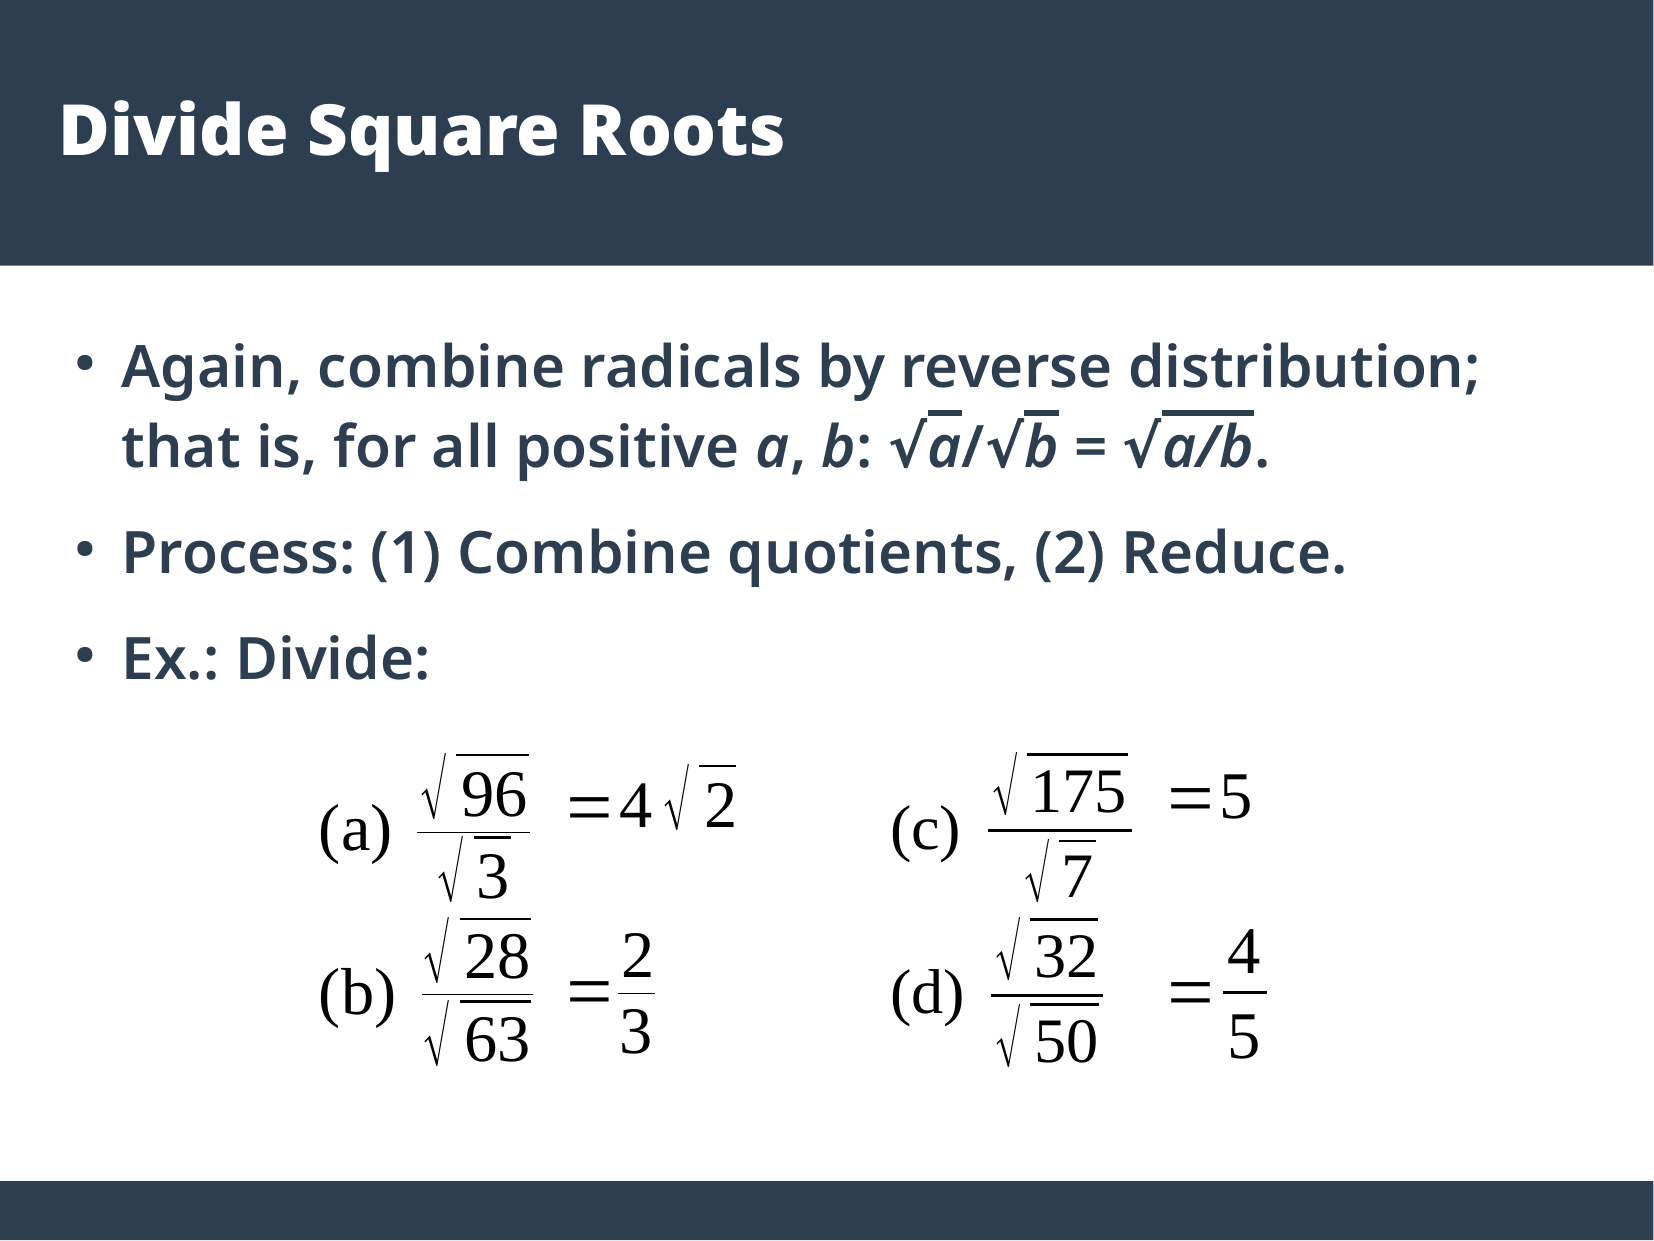

# Divide Square Roots
Again, combine radicals by reverse distribution; that is, for all positive a, b: √a/√b = √a/b.
Process: (1) Combine quotients, (2) Reduce.
Ex.: Divide: